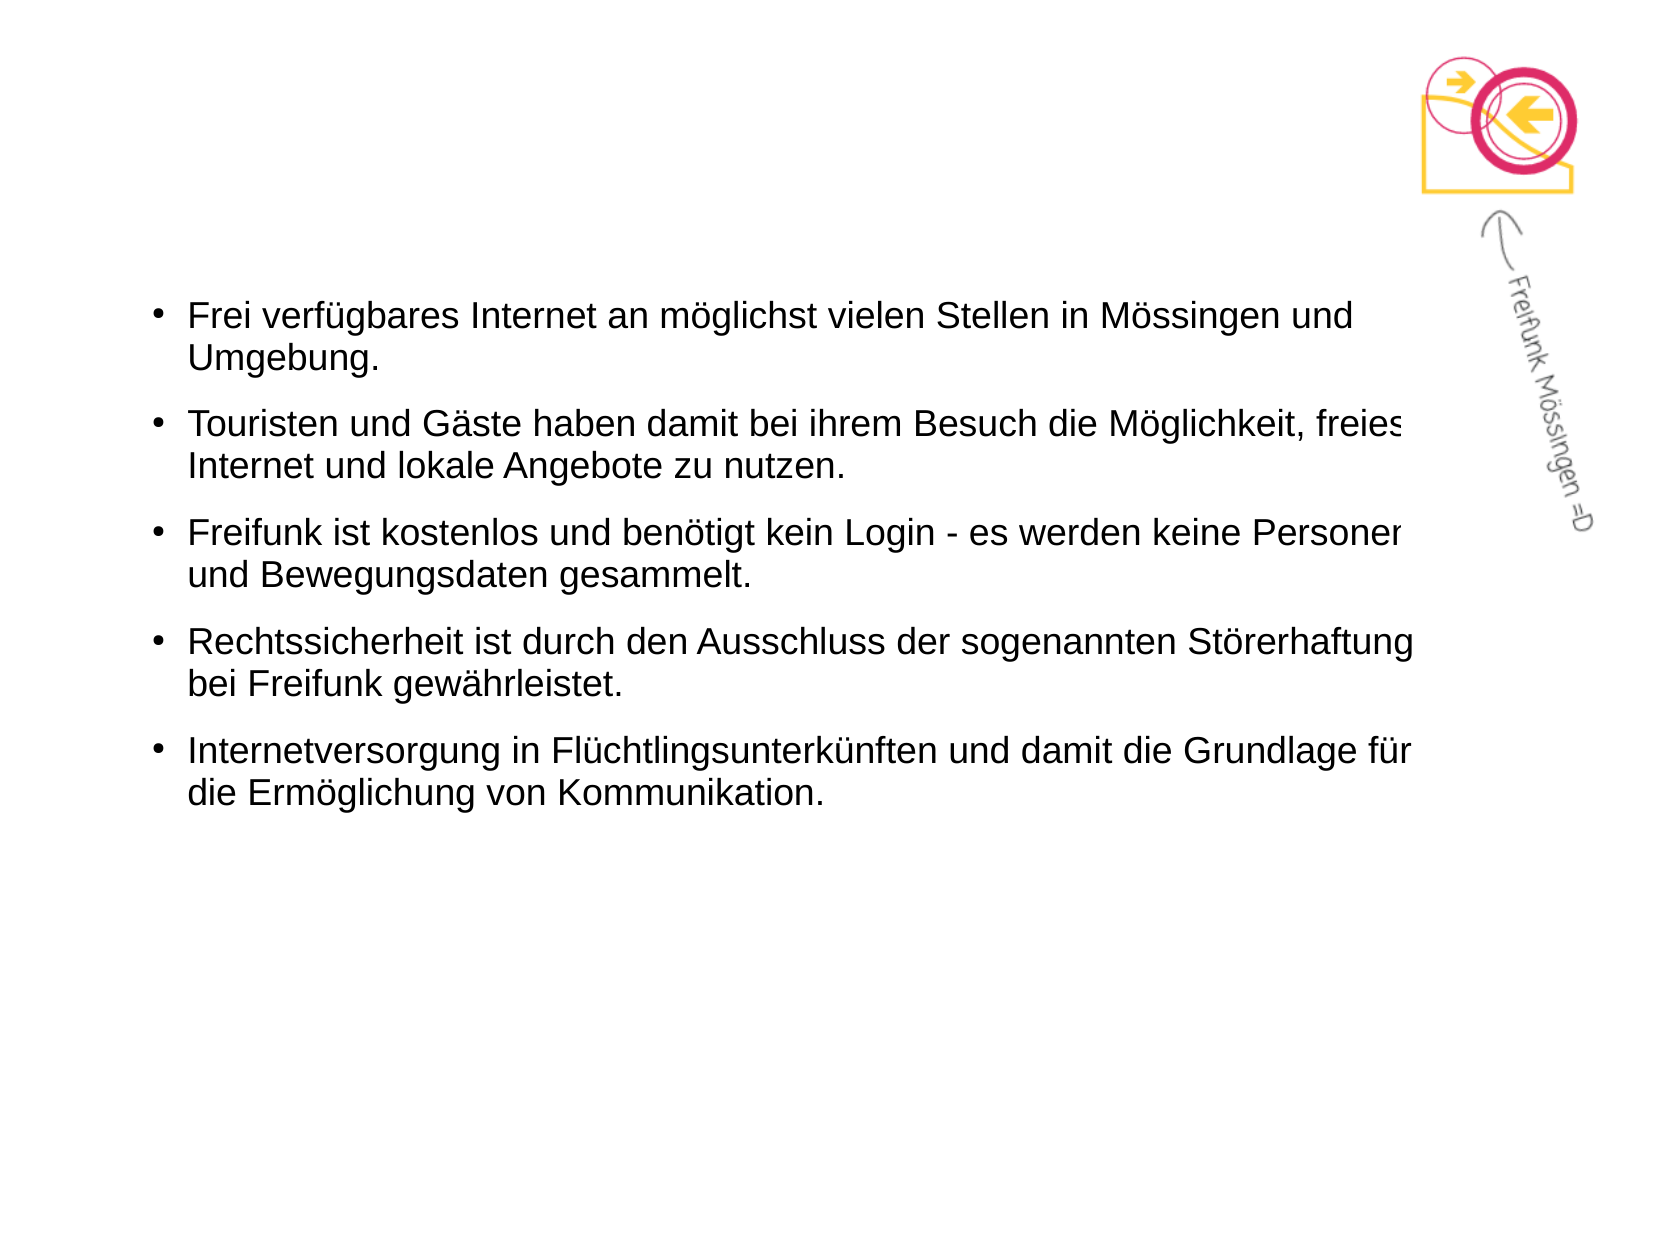

Frei verfügbares Internet an möglichst vielen Stellen in Mössingen und Umgebung.
Touristen und Gäste haben damit bei ihrem Besuch die Möglichkeit, freies Internet und lokale Angebote zu nutzen.
Freifunk ist kostenlos und benötigt kein Login - es werden keine Personen- und Bewegungsdaten gesammelt.
Rechtssicherheit ist durch den Ausschluss der sogenannten Störerhaftung bei Freifunk gewährleistet.
Internetversorgung in Flüchtlingsunterkünften und damit die Grundlage für die Ermöglichung von Kommunikation.